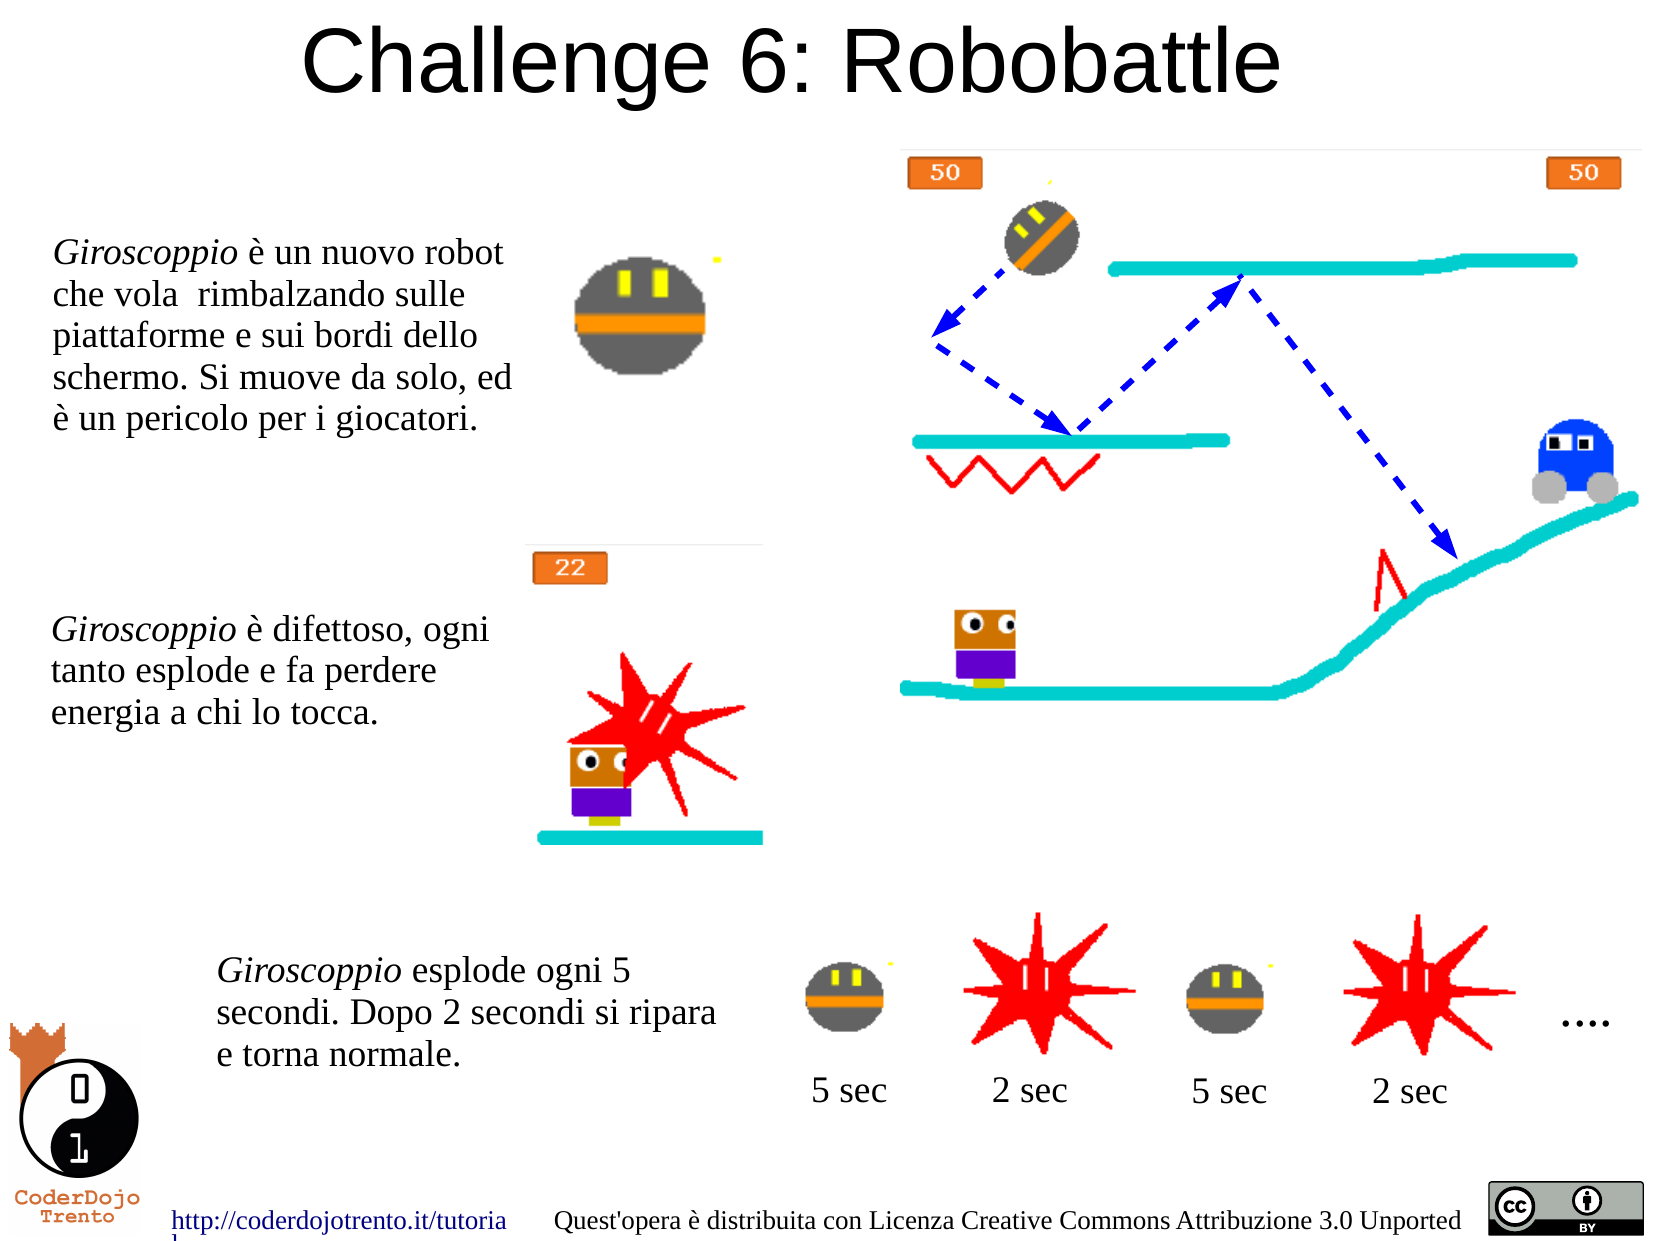

# Challenge 6: Robobattle
Giroscoppio è un nuovo robot che vola rimbalzando sulle piattaforme e sui bordi dello schermo. Si muove da solo, ed è un pericolo per i giocatori.
Giroscoppio è difettoso, ogni tanto esplode e fa perdere energia a chi lo tocca.
....
5 sec
2 sec
5 sec
2 sec
Giroscoppio esplode ogni 5 secondi. Dopo 2 secondi si ripara e torna normale.
http://coderdojotrento.it/tutorial
 Quest'opera è distribuita con Licenza Creative Commons Attribuzione 3.0 Unported